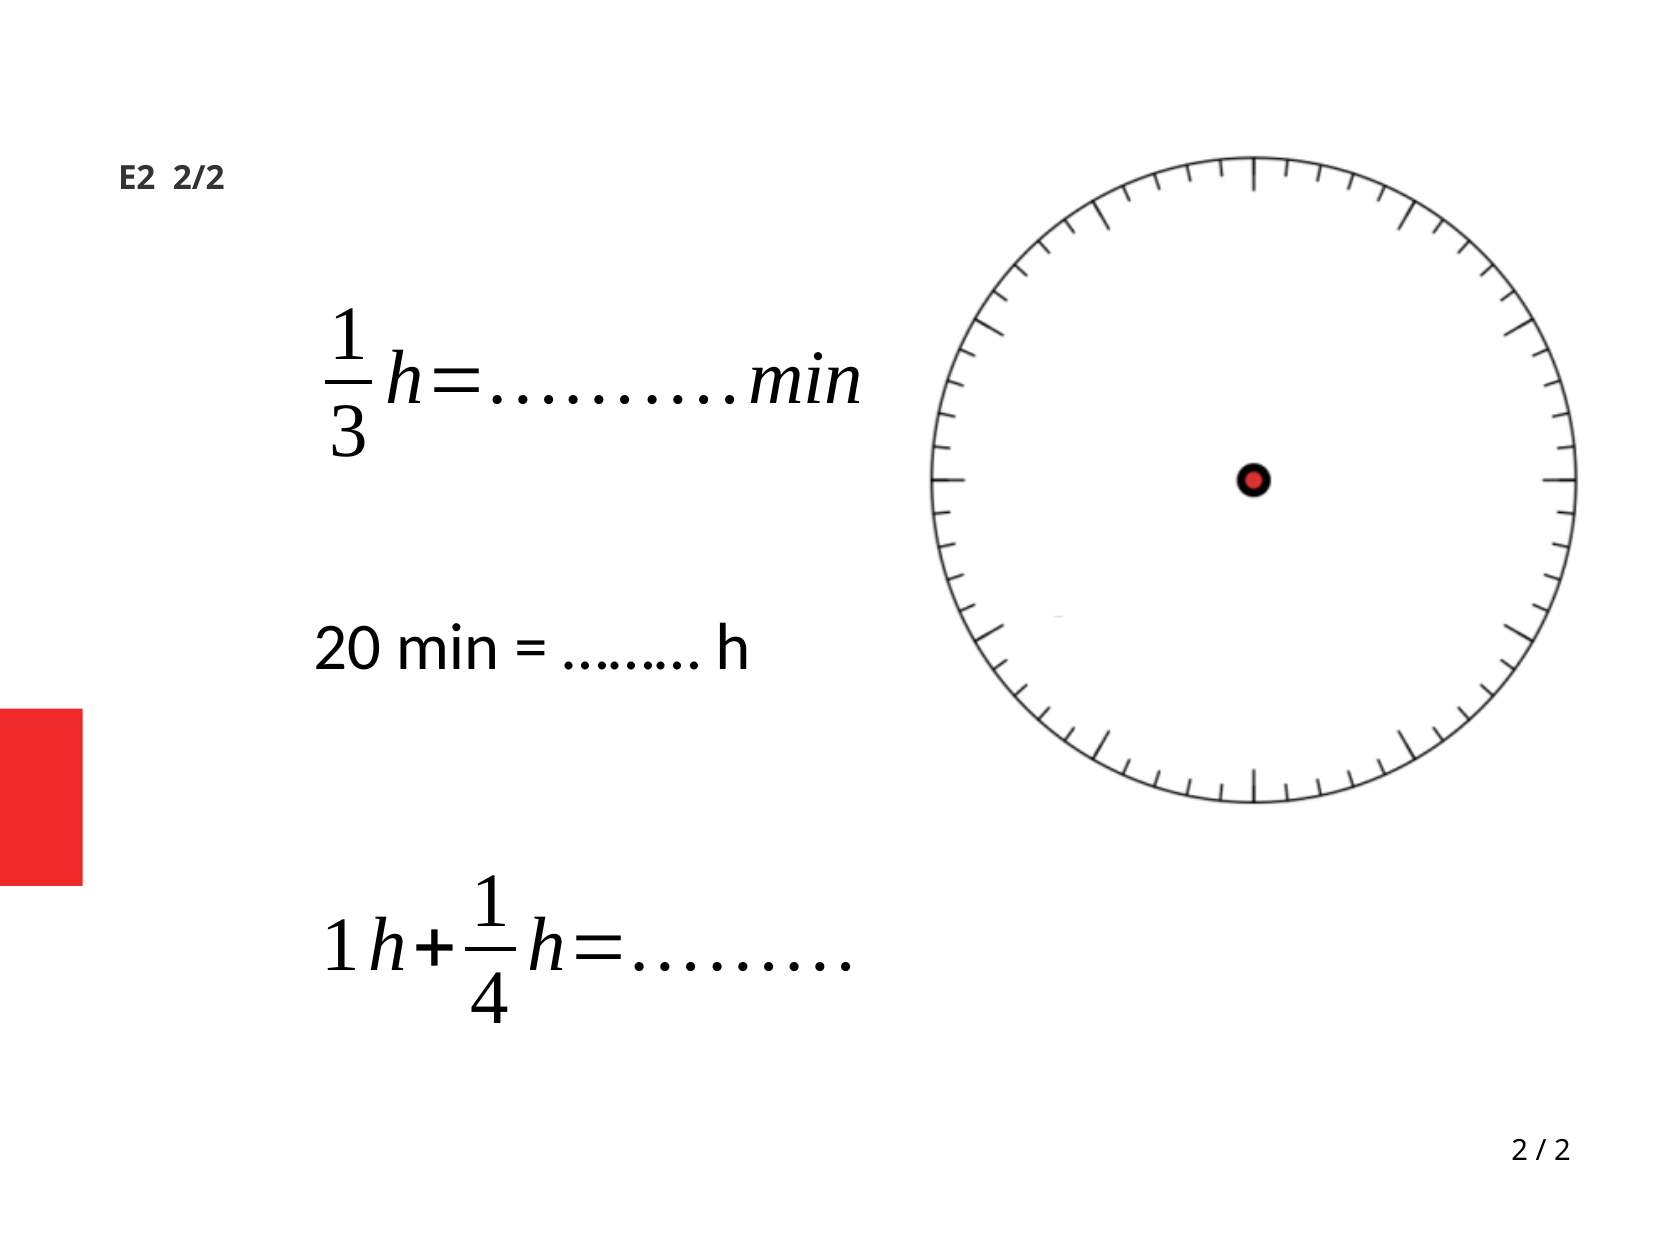

# E2 2/2
20 min = ……… h
2